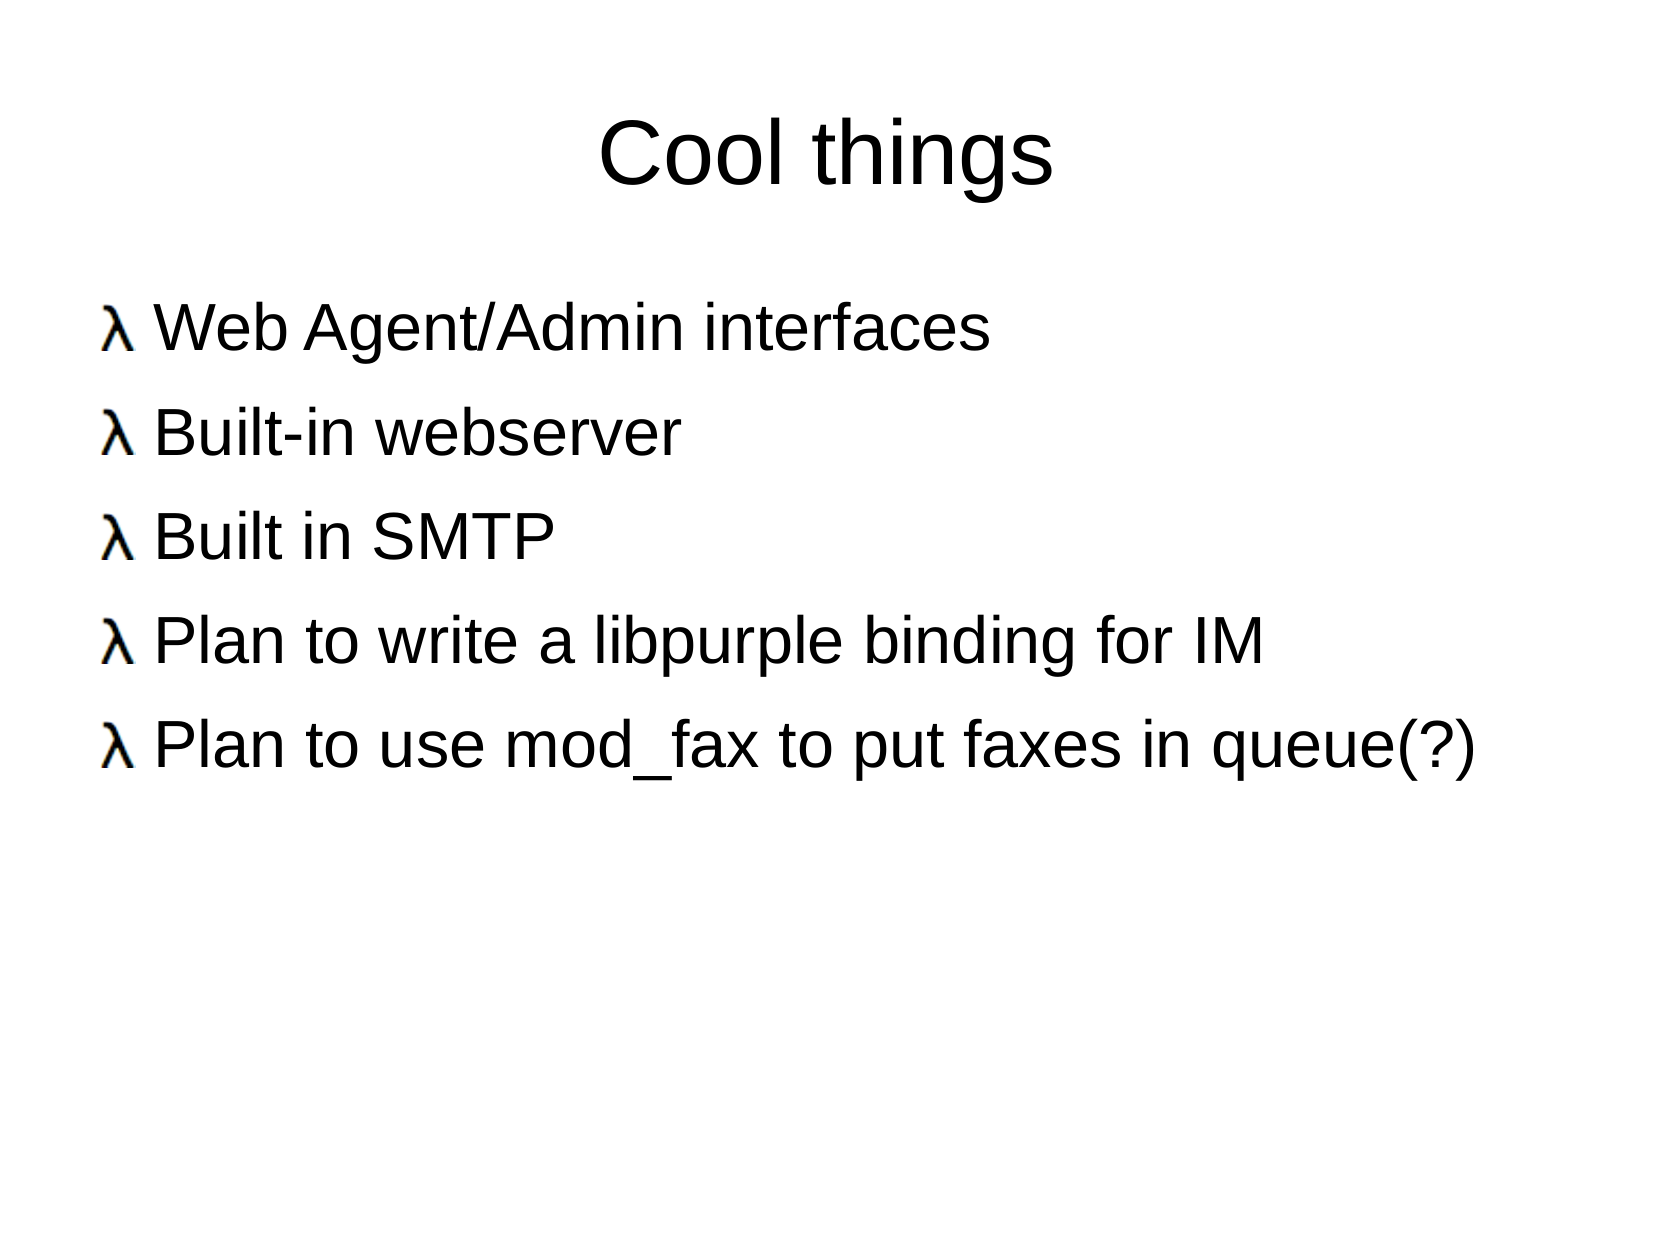

# Cool things
Web Agent/Admin interfaces
Built-in webserver
Built in SMTP
Plan to write a libpurple binding for IM
Plan to use mod_fax to put faxes in queue(?)